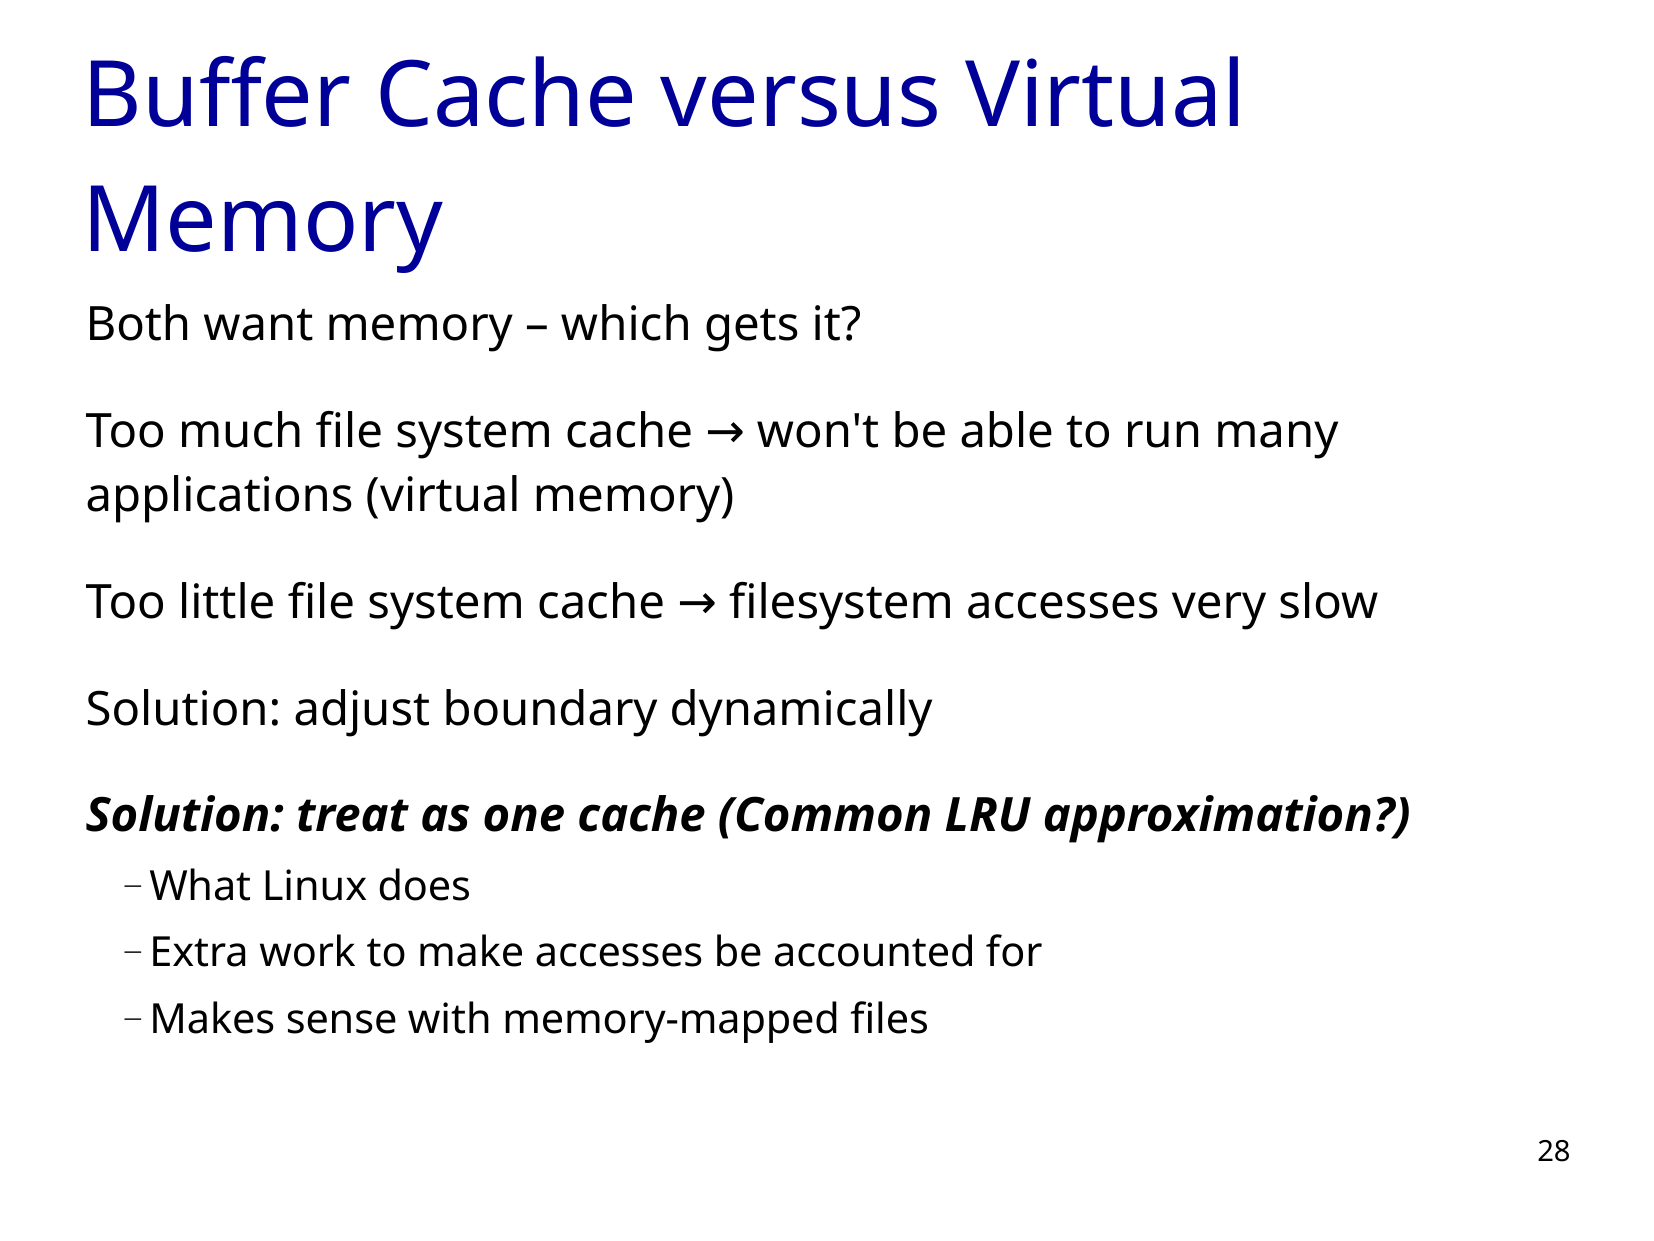

# Buffer Cache versus Virtual Memory
Both want memory – which gets it?
Too much file system cache → won't be able to run many applications (virtual memory)
Too little file system cache → filesystem accesses very slow
Solution: adjust boundary dynamically
Solution: treat as one cache (Common LRU approximation?)
What Linux does
Extra work to make accesses be accounted for
Makes sense with memory-mapped files
28